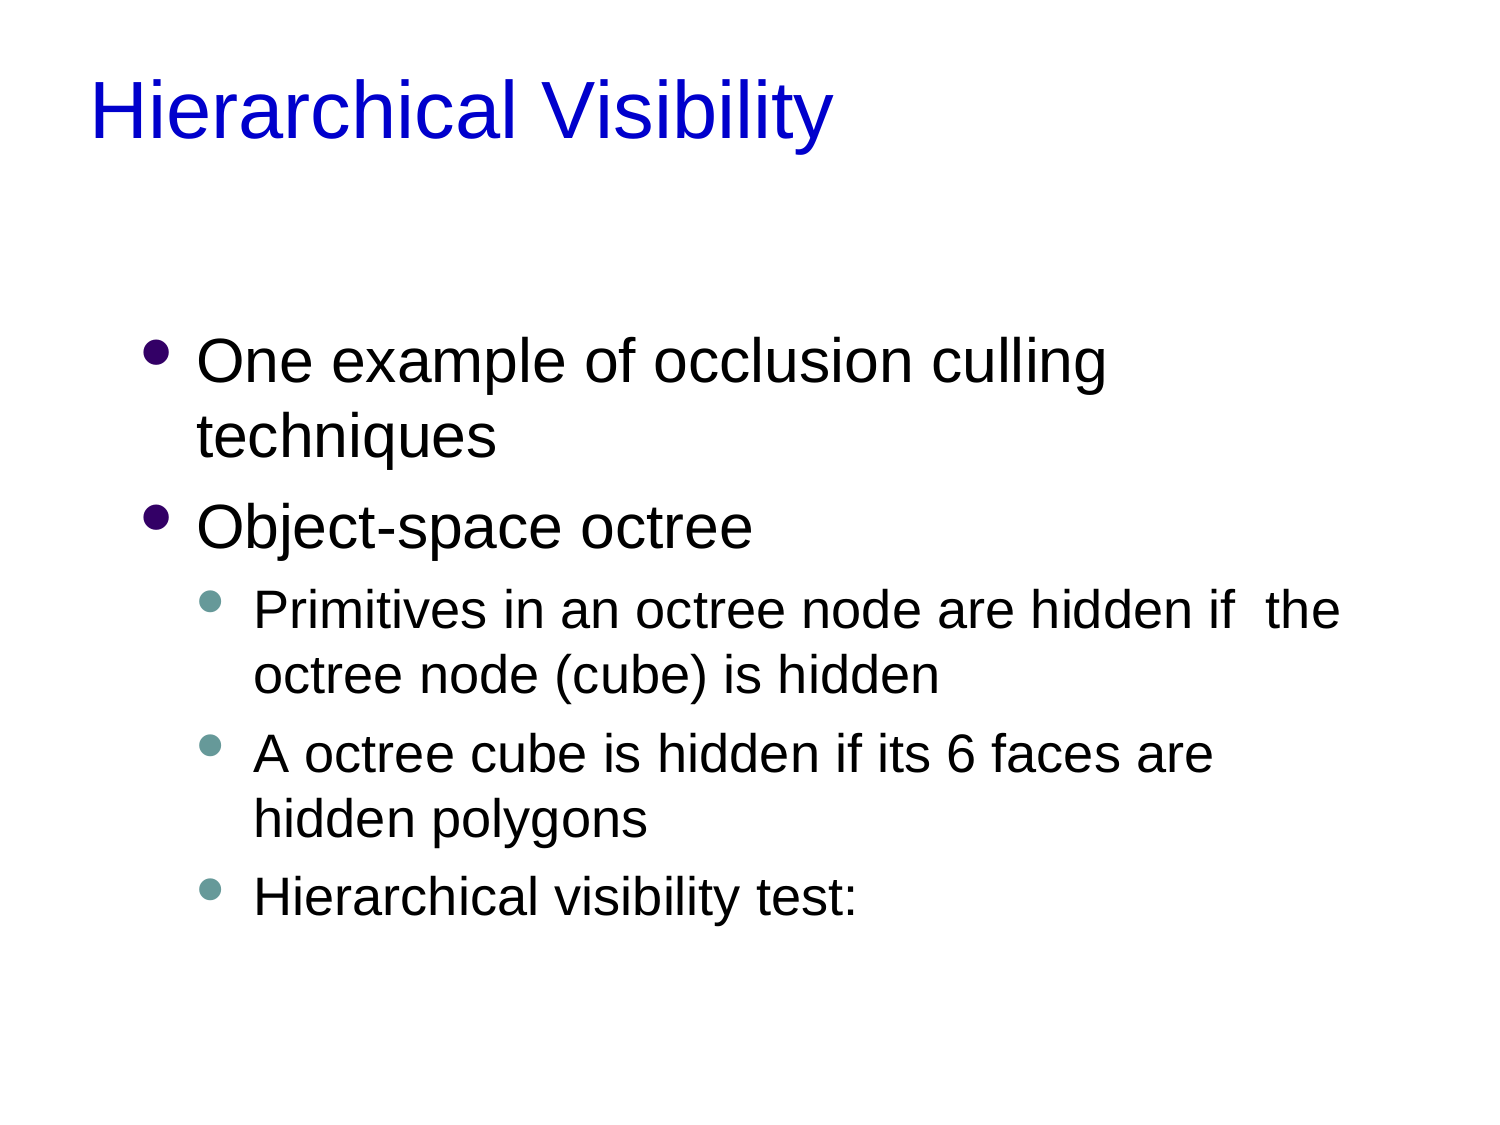

# Hierarchical Visibility
One example of occlusion culling techniques
Object-space octree
Primitives in an octree node are hidden if the octree node (cube) is hidden
A octree cube is hidden if its 6 faces are hidden polygons
Hierarchical visibility test: